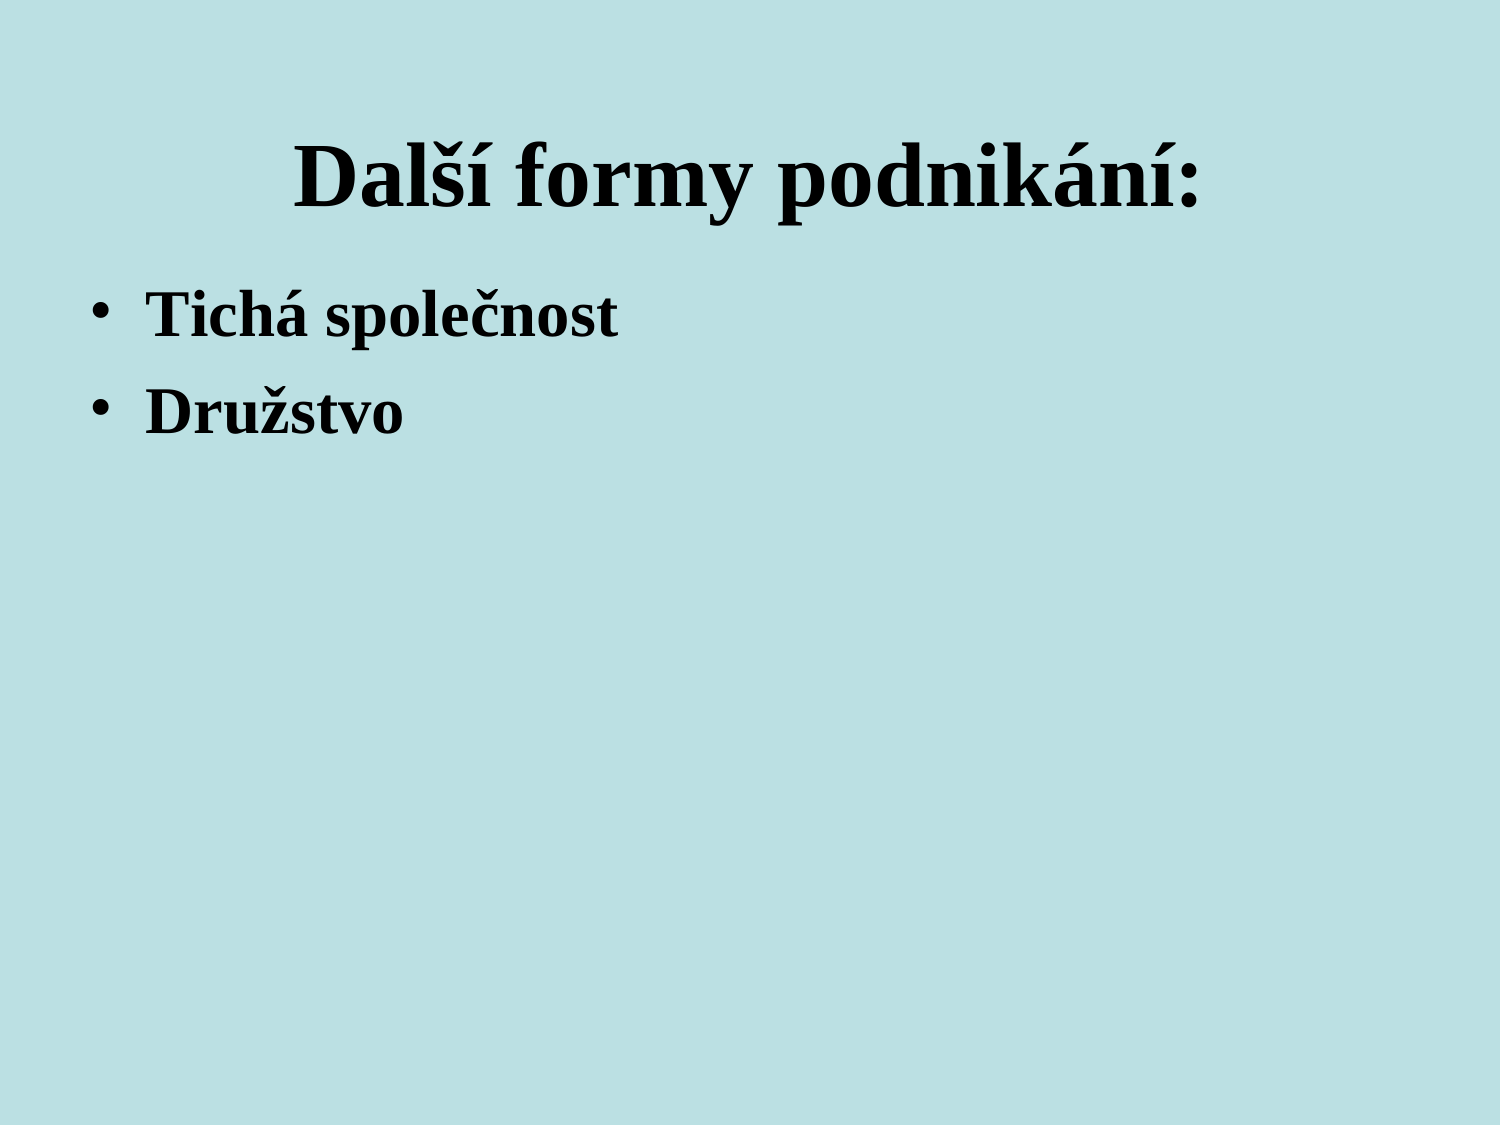

# Další formy podnikání:
Tichá společnost
Družstvo